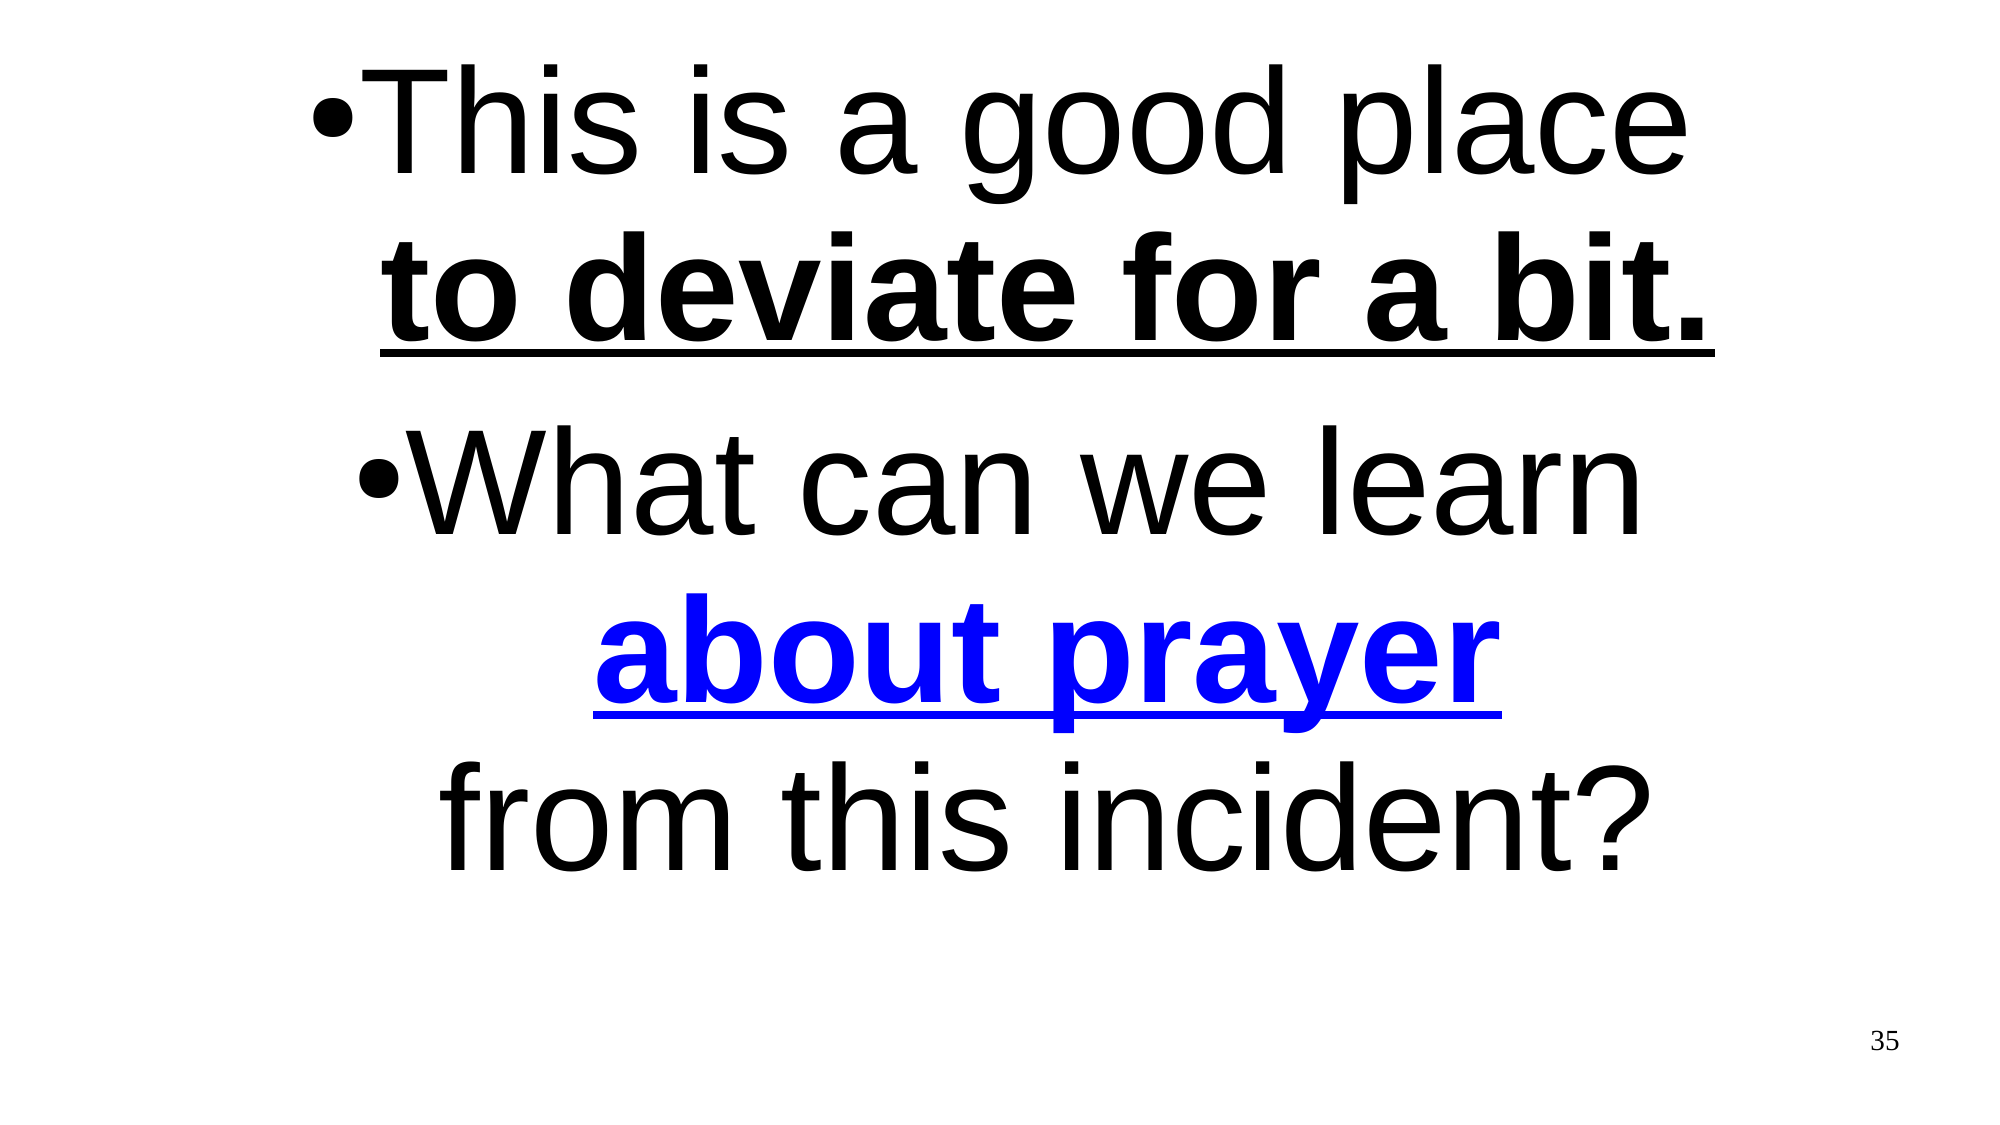

# This is a good place to deviate for a bit.
What can we learn
about prayer
from this incident?
35